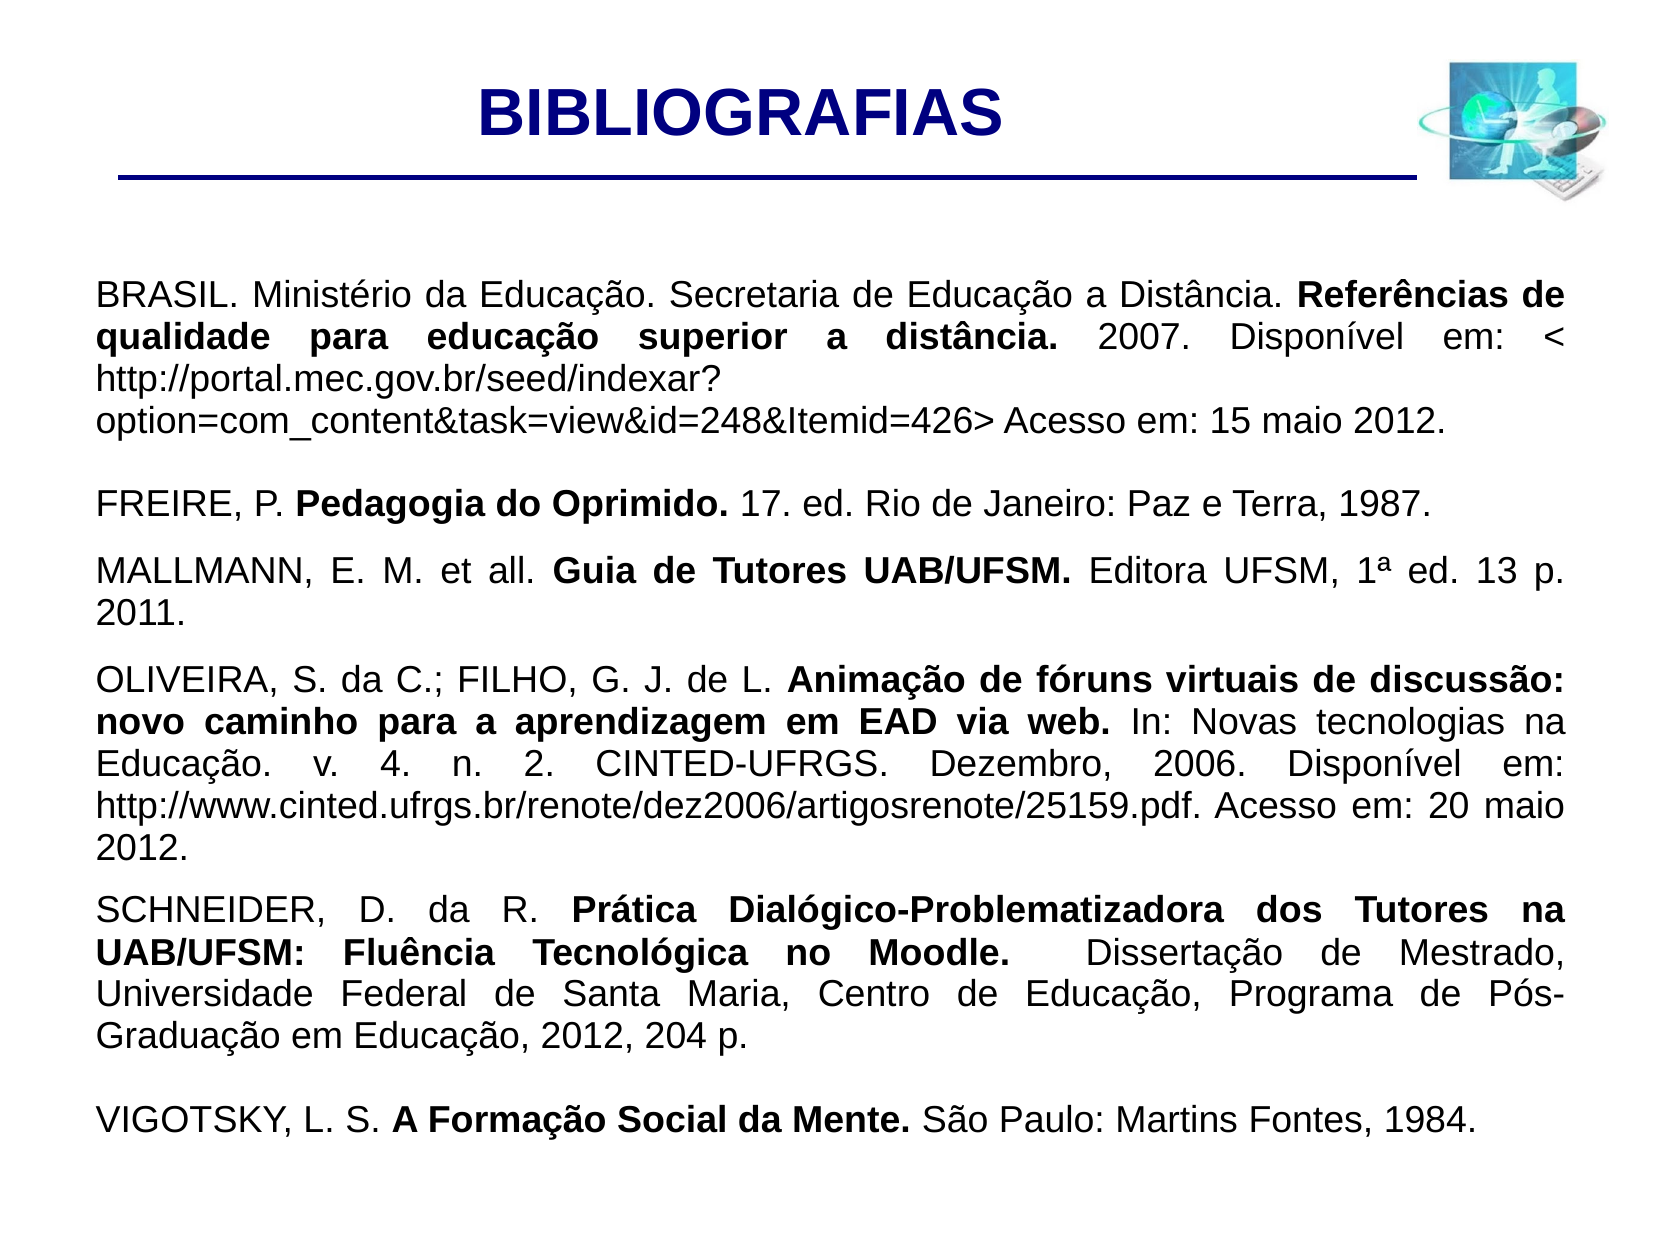

# BIBLIOGRAFIAS
BRASIL. Ministério da Educação. Secretaria de Educação a Distância. Referências de qualidade para educação superior a distância. 2007. Disponível em: <http://portal.mec.gov.br/seed/indexar?option=com_content&task=view&id=248&Itemid=426> Acesso em: 15 maio 2012.
FREIRE, P. Pedagogia do Oprimido. 17. ed. Rio de Janeiro: Paz e Terra, 1987.
MALLMANN, E. M. et all. Guia de Tutores UAB/UFSM. Editora UFSM, 1ª ed. 13 p. 2011.
OLIVEIRA, S. da C.; FILHO, G. J. de L. Animação de fóruns virtuais de discussão: novo caminho para a aprendizagem em EAD via web. In: Novas tecnologias na Educação. v. 4. n. 2. CINTED-UFRGS. Dezembro, 2006. Disponível em: http://www.cinted.ufrgs.br/renote/dez2006/artigosrenote/25159.pdf. Acesso em: 20 maio 2012.
SCHNEIDER, D. da R. Prática Dialógico-Problematizadora dos Tutores na UAB/UFSM: Fluência Tecnológica no Moodle. Dissertação de Mestrado, Universidade Federal de Santa Maria, Centro de Educação, Programa de Pós-Graduação em Educação, 2012, 204 p.
VIGOTSKY, L. S. A Formação Social da Mente. São Paulo: Martins Fontes, 1984.